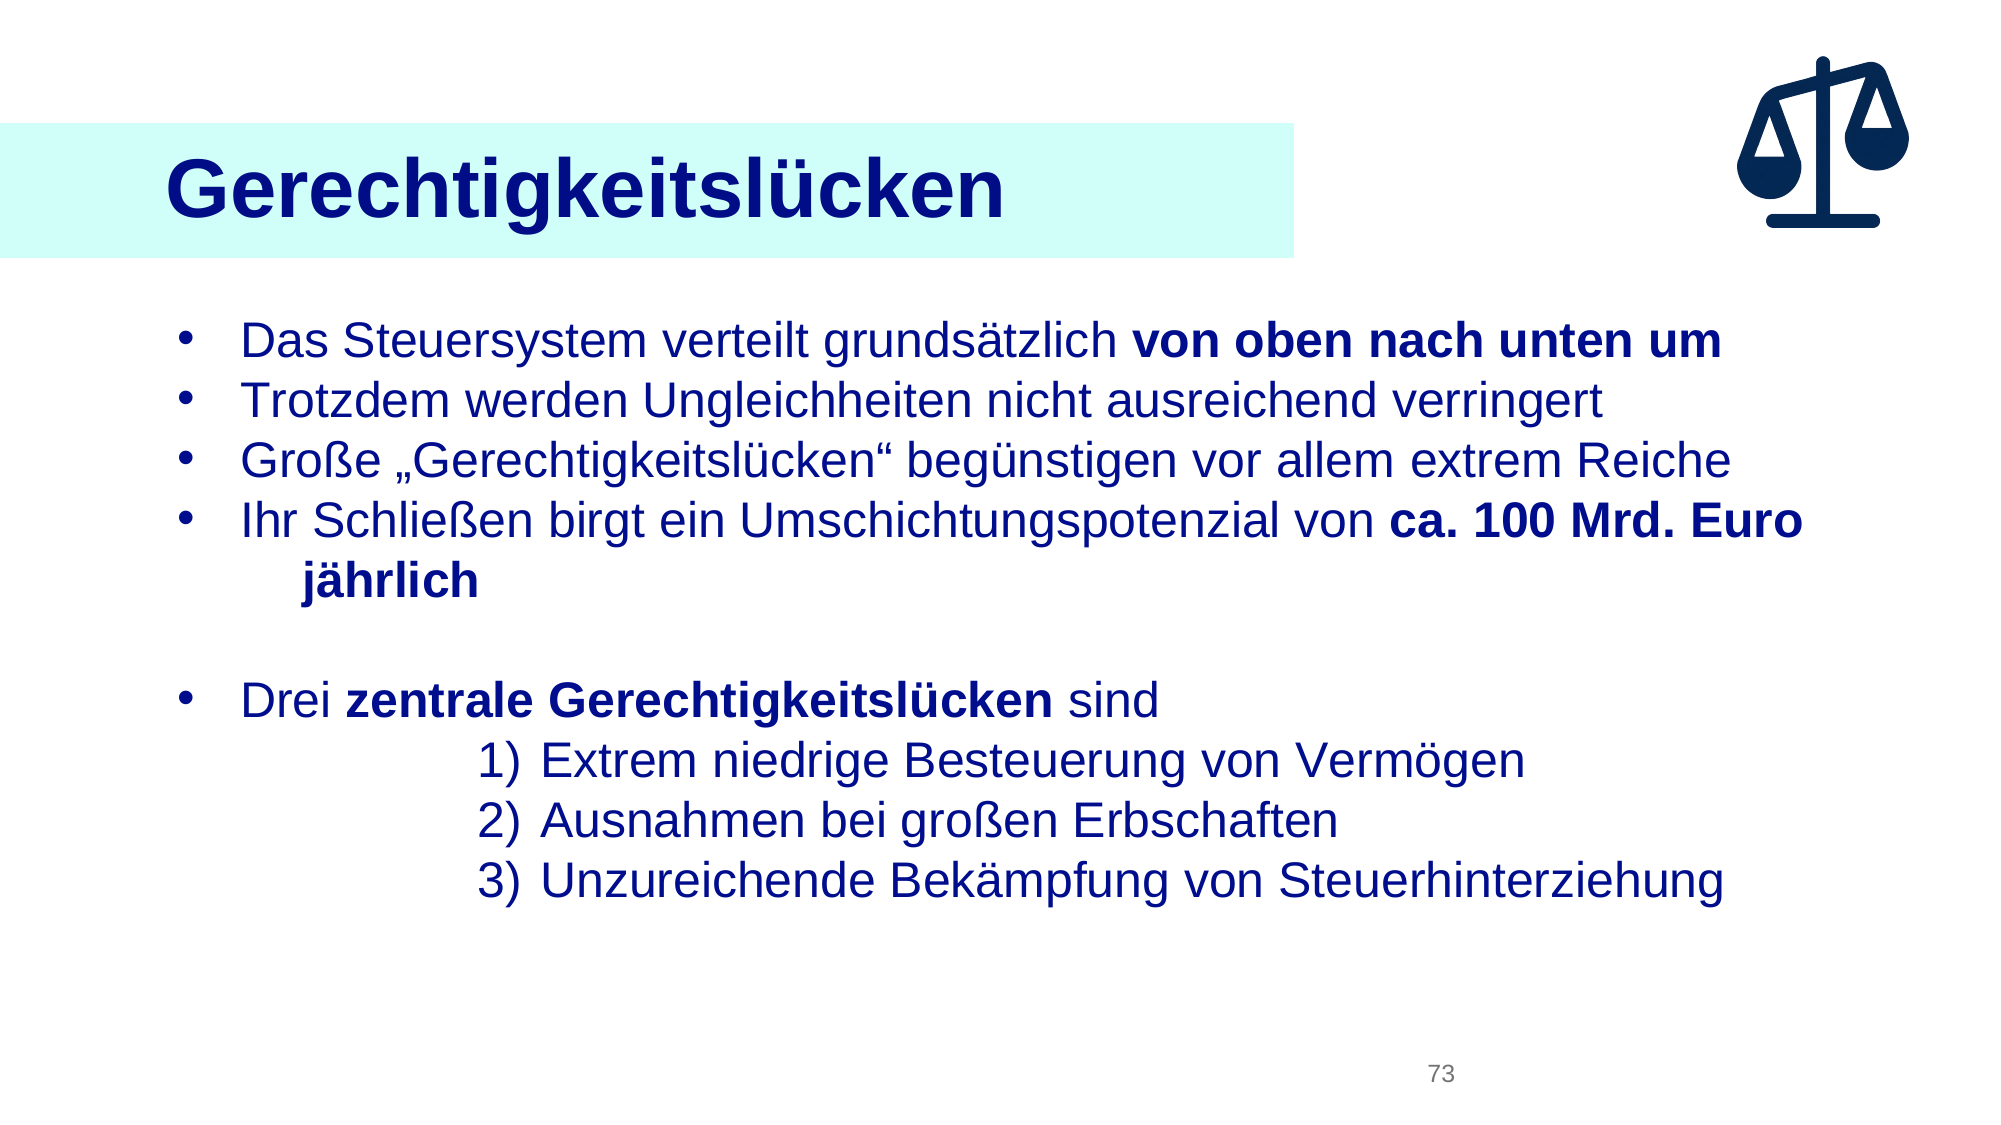

Gerechtigkeitslücken
# Das Steuersystem verteilt grundsätzlich von oben nach unten um
Trotzdem werden Ungleichheiten nicht ausreichend verringert
Große „Gerechtigkeitslücken“ begünstigen vor allem extrem Reiche
Ihr Schließen birgt ein Umschichtungspotenzial von ca. 100 Mrd. Euro jährlich
Drei zentrale Gerechtigkeitslücken sind
Extrem niedrige Besteuerung von Vermögen
Ausnahmen bei großen Erbschaften
Unzureichende Bekämpfung von Steuerhinterziehung